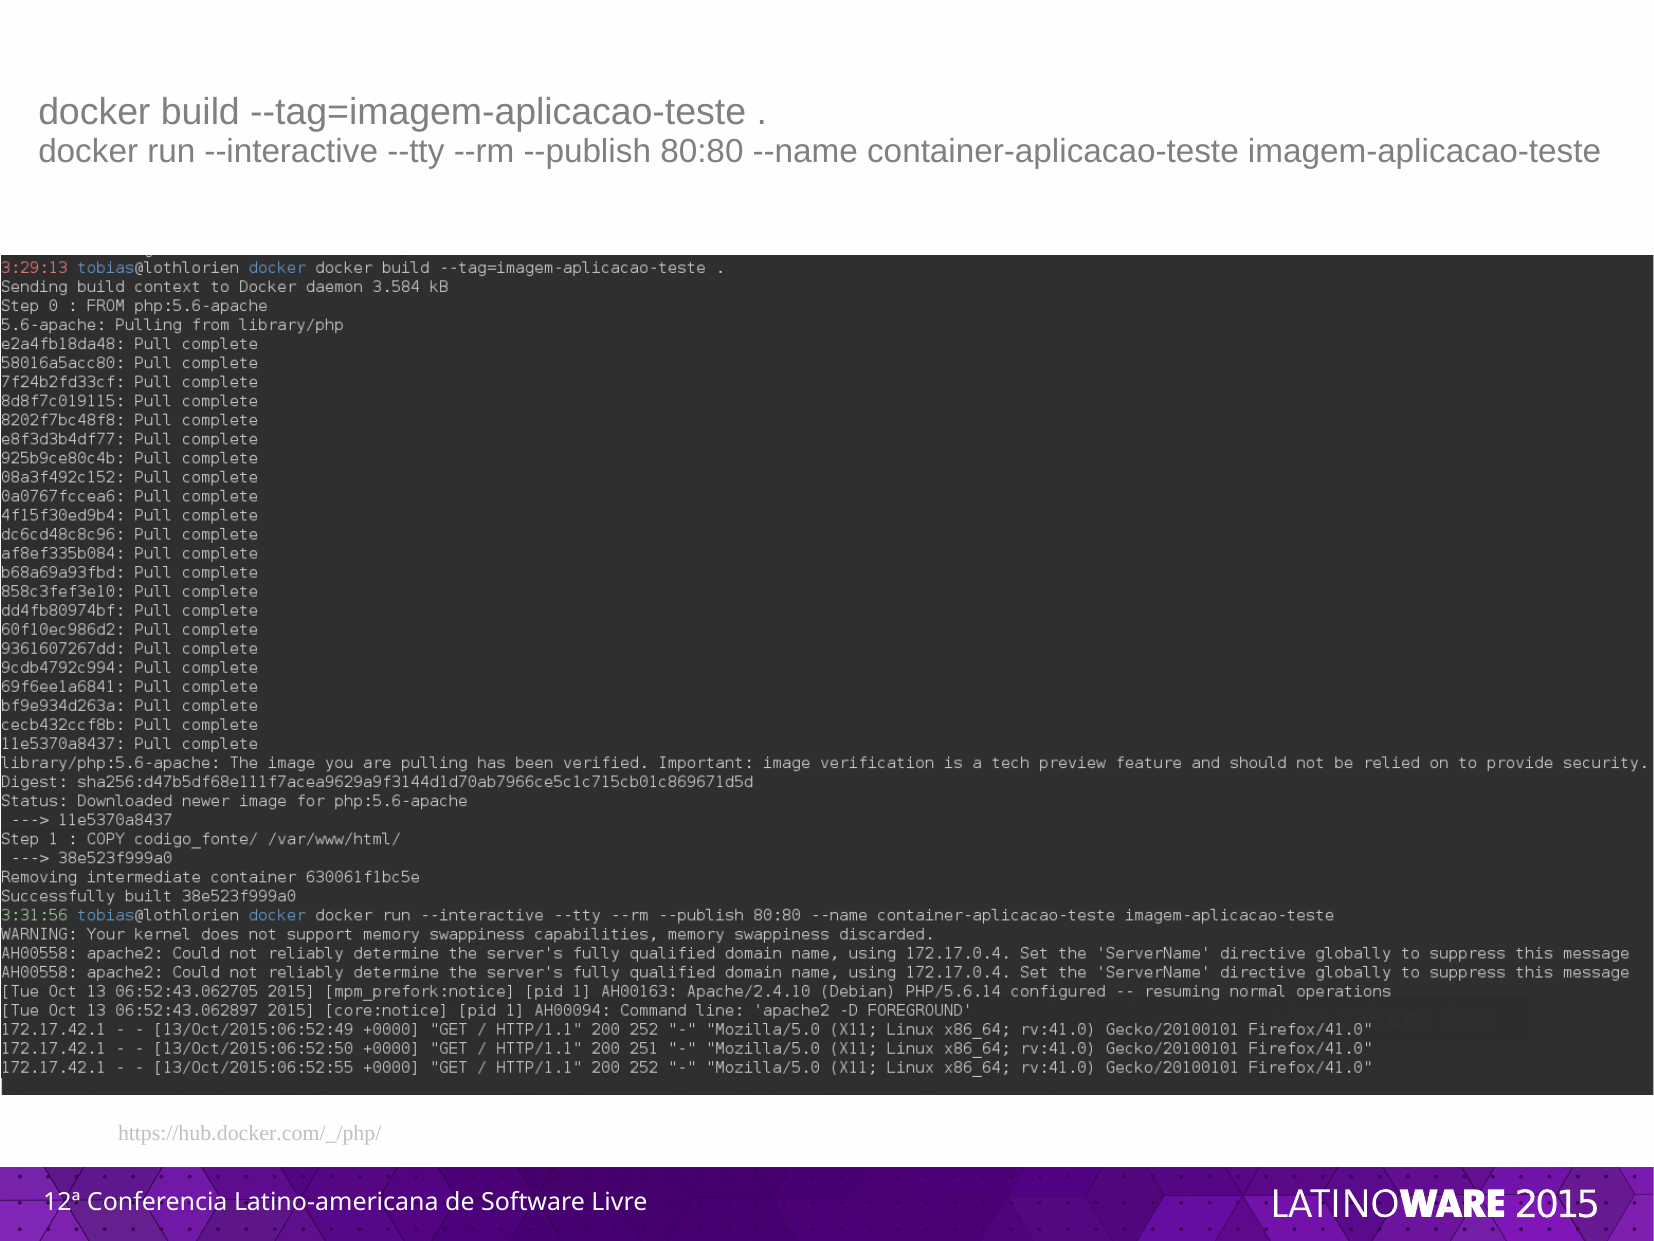

docker build --tag=imagem-aplicacao-teste .
docker run --interactive --tty --rm --publish 80:80 --name container-aplicacao-teste imagem-aplicacao-teste
https://hub.docker.com/_/php/
12ª Conferencia Latino-americana de Software Livre